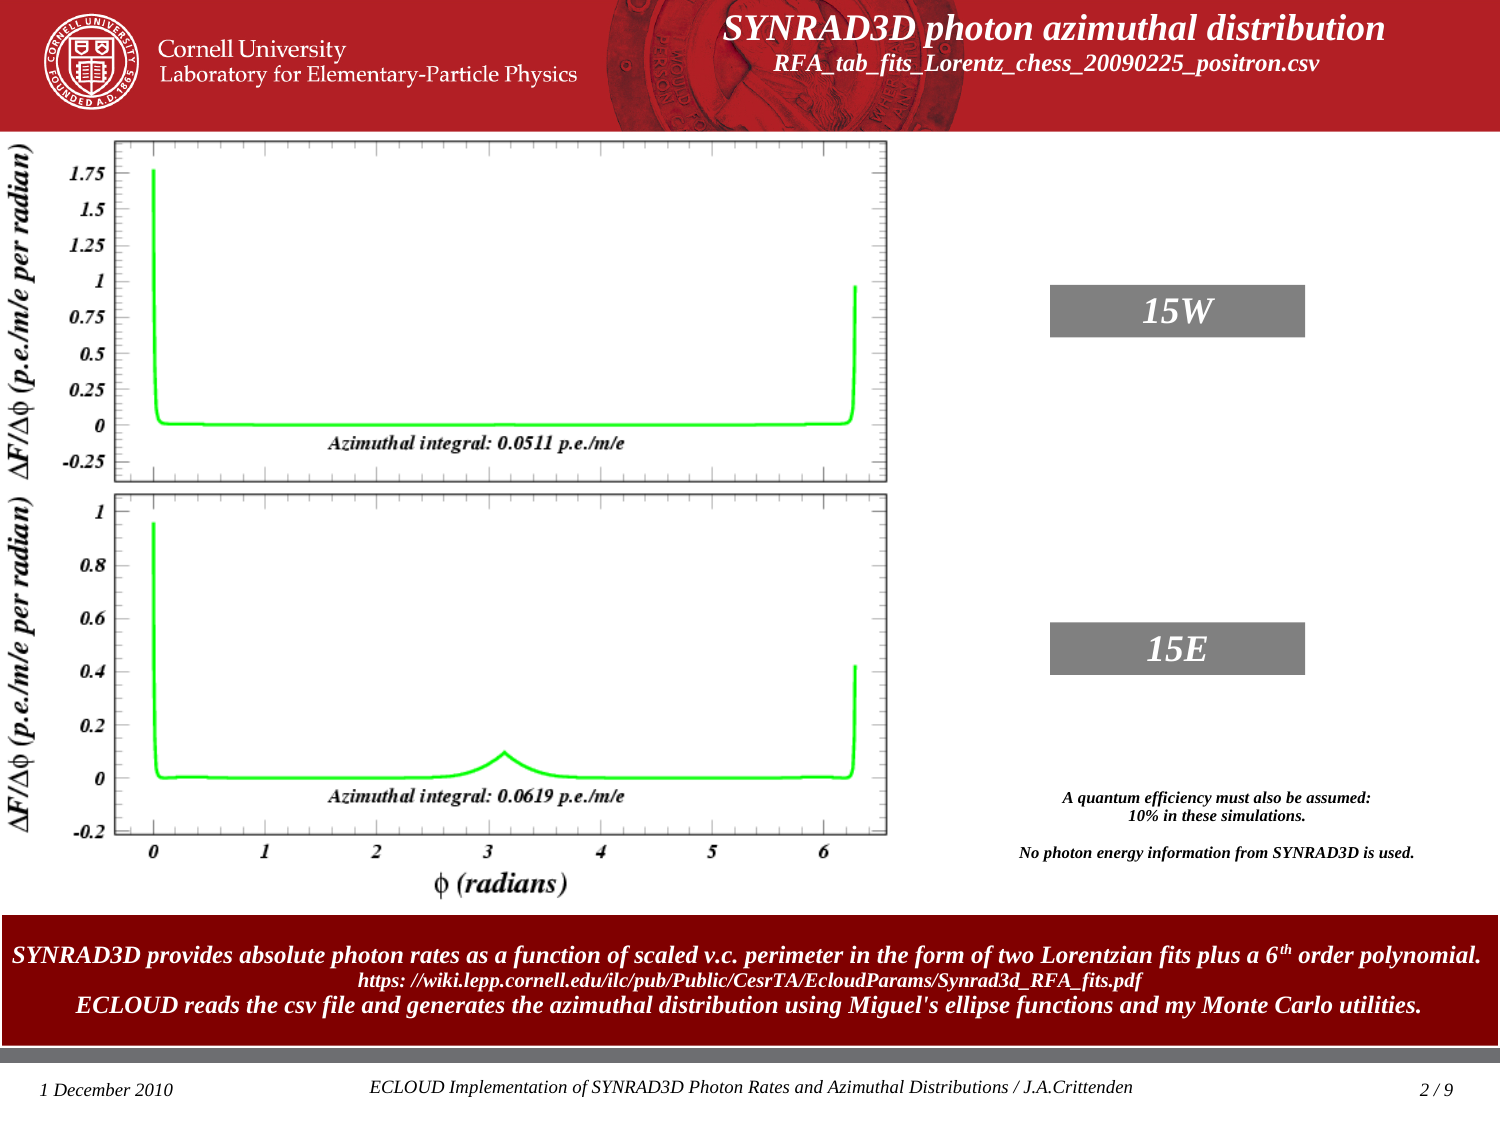

SYNRAD3D photon azimuthal distribution
RFA_tab_fits_Lorentz_chess_20090225_positron.csv
15W
15E
A quantum efficiency must also be assumed:
10% in these simulations.
No photon energy information from SYNRAD3D is used.
SYNRAD3D provides absolute photon rates as a function of scaled v.c. perimeter in the form of two Lorentzian fits plus a 6th order polynomial.
https: //wiki.lepp.cornell.edu/ilc/pub/Public/CesrTA/EcloudParams/Synrad3d_RFA_fits.pdf
ECLOUD reads the csv file and generates the azimuthal distribution using Miguel's ellipse functions and my Monte Carlo utilities.